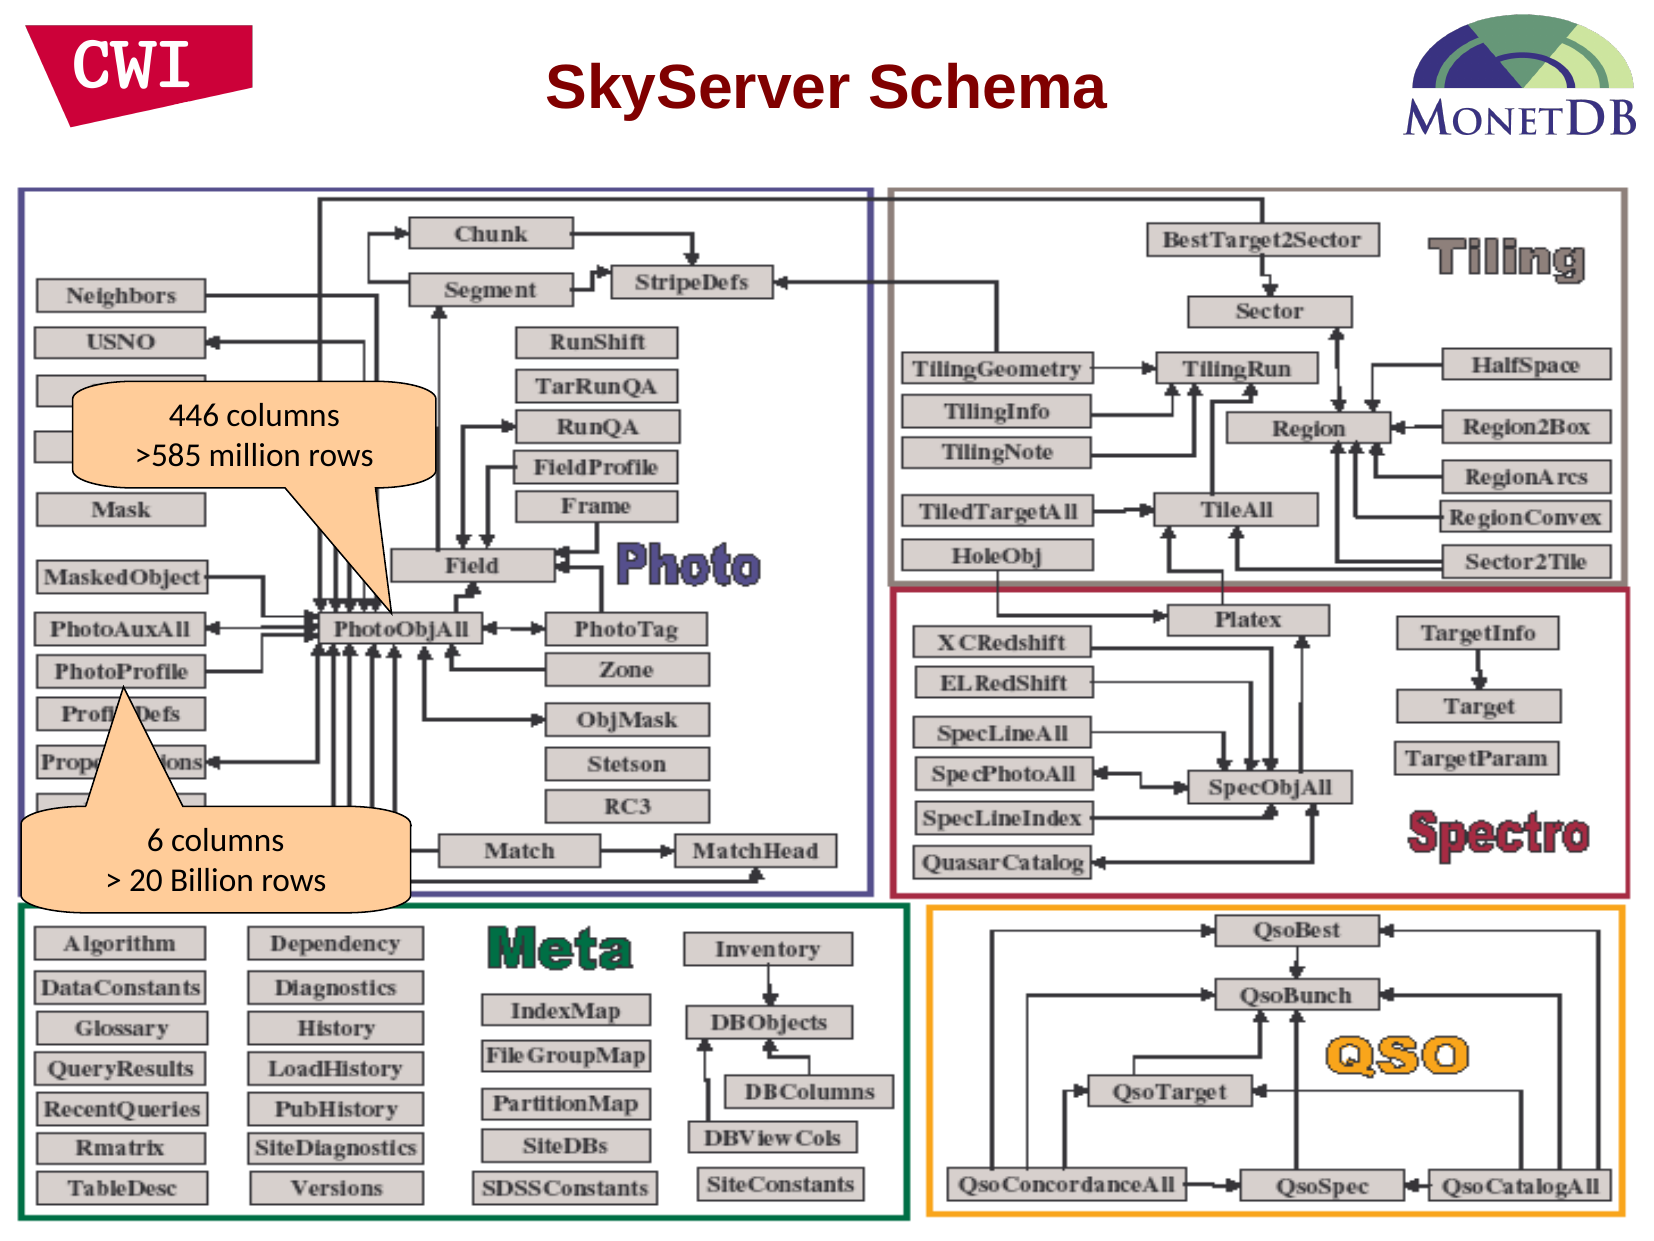

# SkyServer Schema
446 columns
>585 million rows
6 columns
> 20 Billion rows